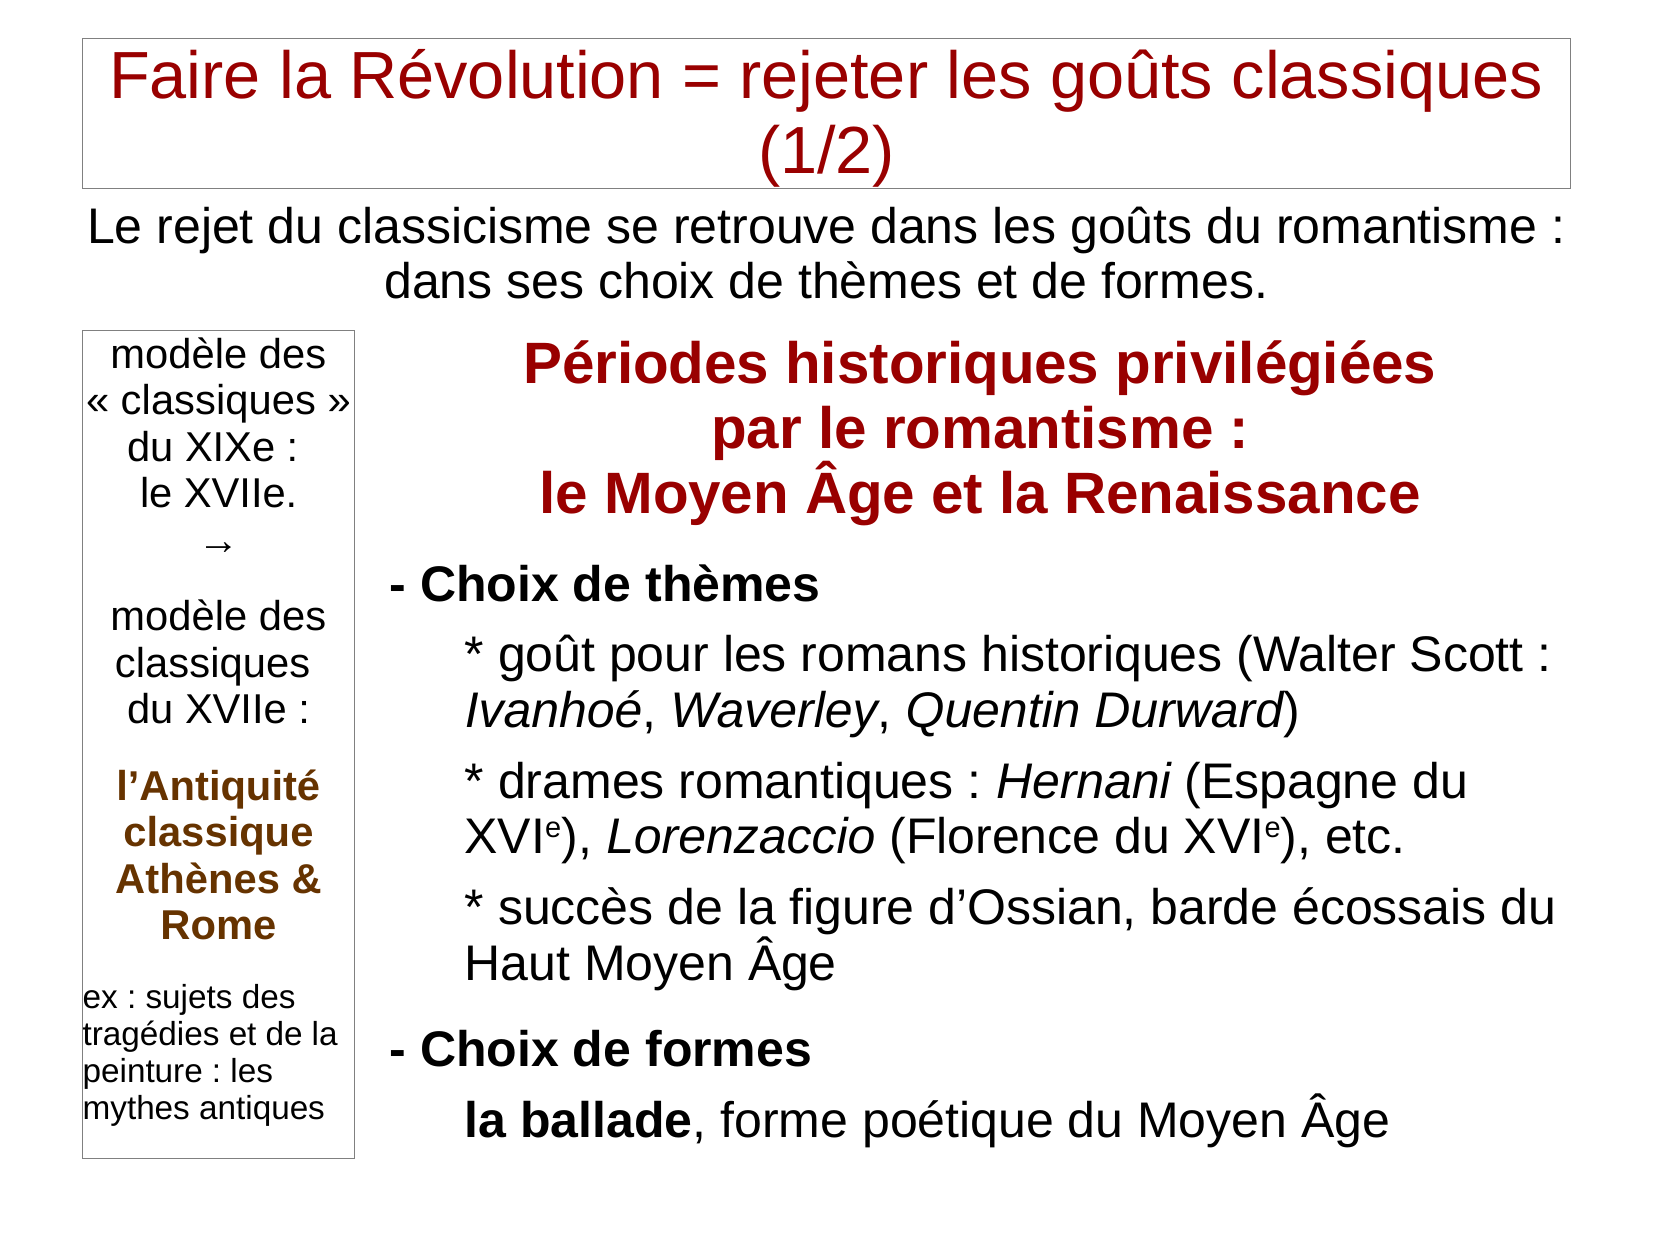

# Faire la Révolution = rejeter les goûts classiques (1/2)
Le rejet du classicisme se retrouve dans les goûts du romantisme : dans ses choix de thèmes et de formes.
modèle des « classiques » du XIXe :
le XVIIe.
→
modèle des classiques
du XVIIe :
l’Antiquité classique Athènes & Rome
ex : sujets des tragédies et de la peinture : les mythes antiques
Périodes historiques privilégiées
par le romantisme :
le Moyen Âge et la Renaissance
- Choix de thèmes
* goût pour les romans historiques (Walter Scott : Ivanhoé, Waverley, Quentin Durward)
* drames romantiques : Hernani (Espagne du XVIe), Lorenzaccio (Florence du XVIe), etc.
* succès de la figure d’Ossian, barde écossais du Haut Moyen Âge
- Choix de formes
la ballade, forme poétique du Moyen Âge